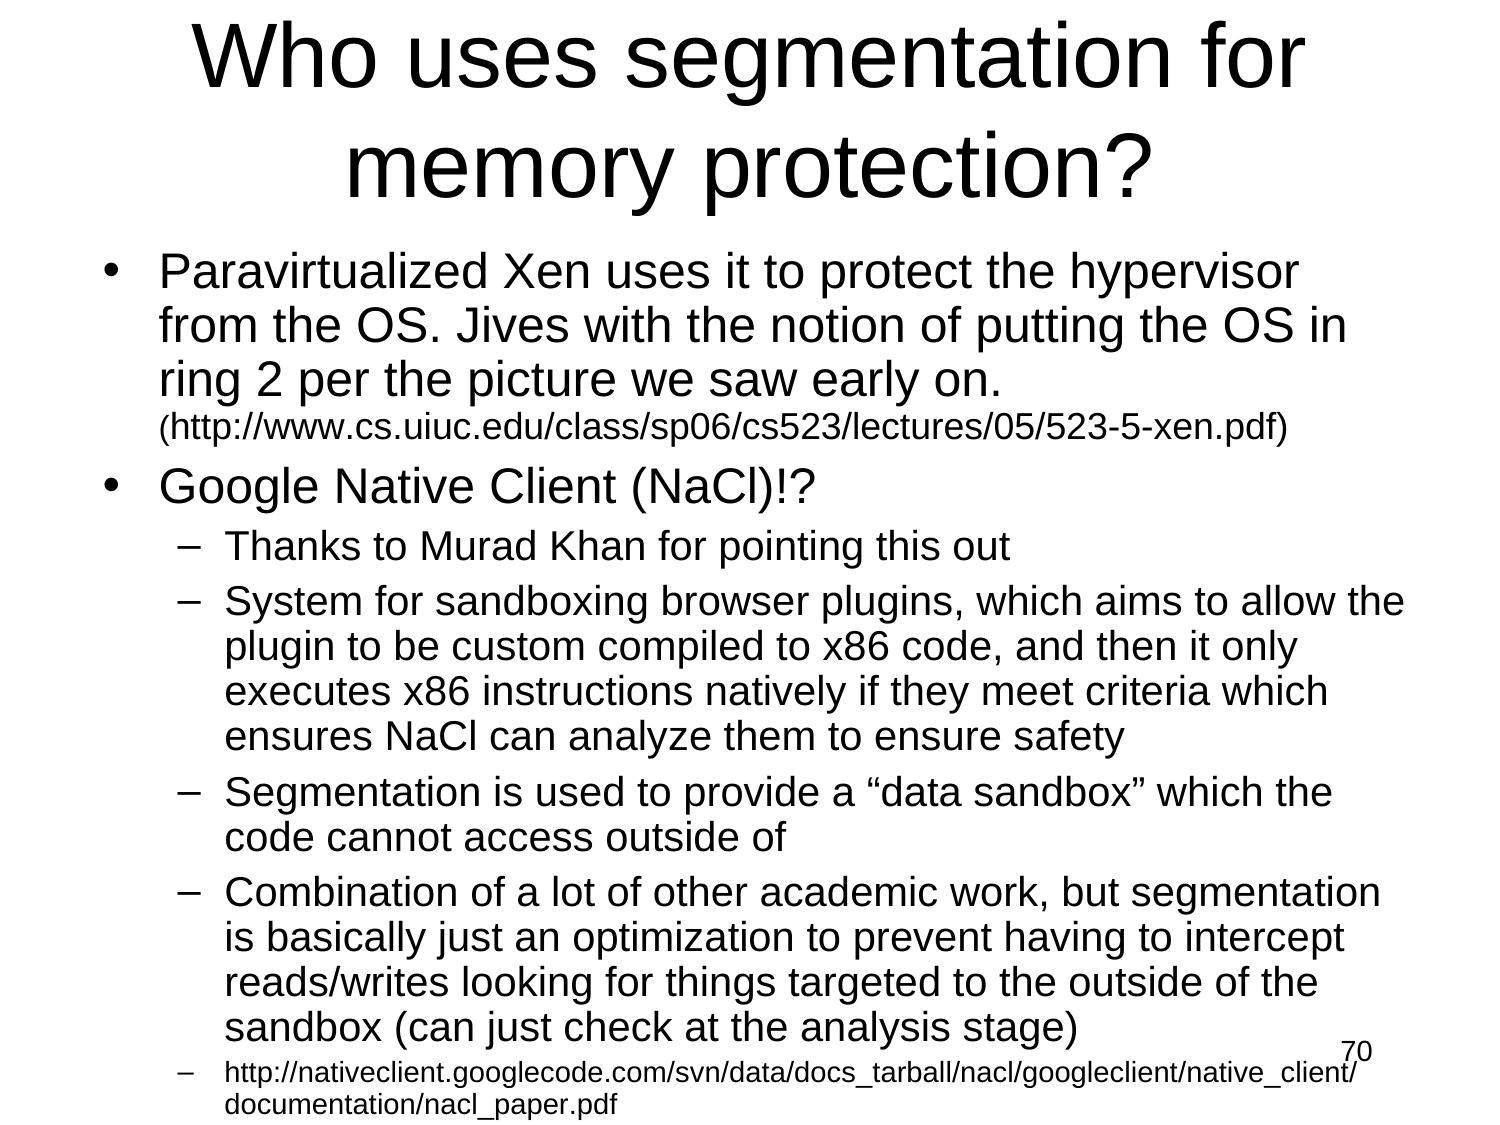

# Who uses segmentation for memory protection?
Paravirtualized Xen uses it to protect the hypervisor from the OS. Jives with the notion of putting the OS in ring 2 per the picture we saw early on. (http://www.cs.uiuc.edu/class/sp06/cs523/lectures/05/523-5-xen.pdf)
Google Native Client (NaCl)!?
Thanks to Murad Khan for pointing this out
System for sandboxing browser plugins, which aims to allow the plugin to be custom compiled to x86 code, and then it only executes x86 instructions natively if they meet criteria which ensures NaCl can analyze them to ensure safety
Segmentation is used to provide a “data sandbox” which the code cannot access outside of
Combination of a lot of other academic work, but segmentation is basically just an optimization to prevent having to intercept reads/writes looking for things targeted to the outside of the sandbox (can just check at the analysis stage)
http://nativeclient.googlecode.com/svn/data/docs_tarball/nacl/googleclient/native_client/documentation/nacl_paper.pdf